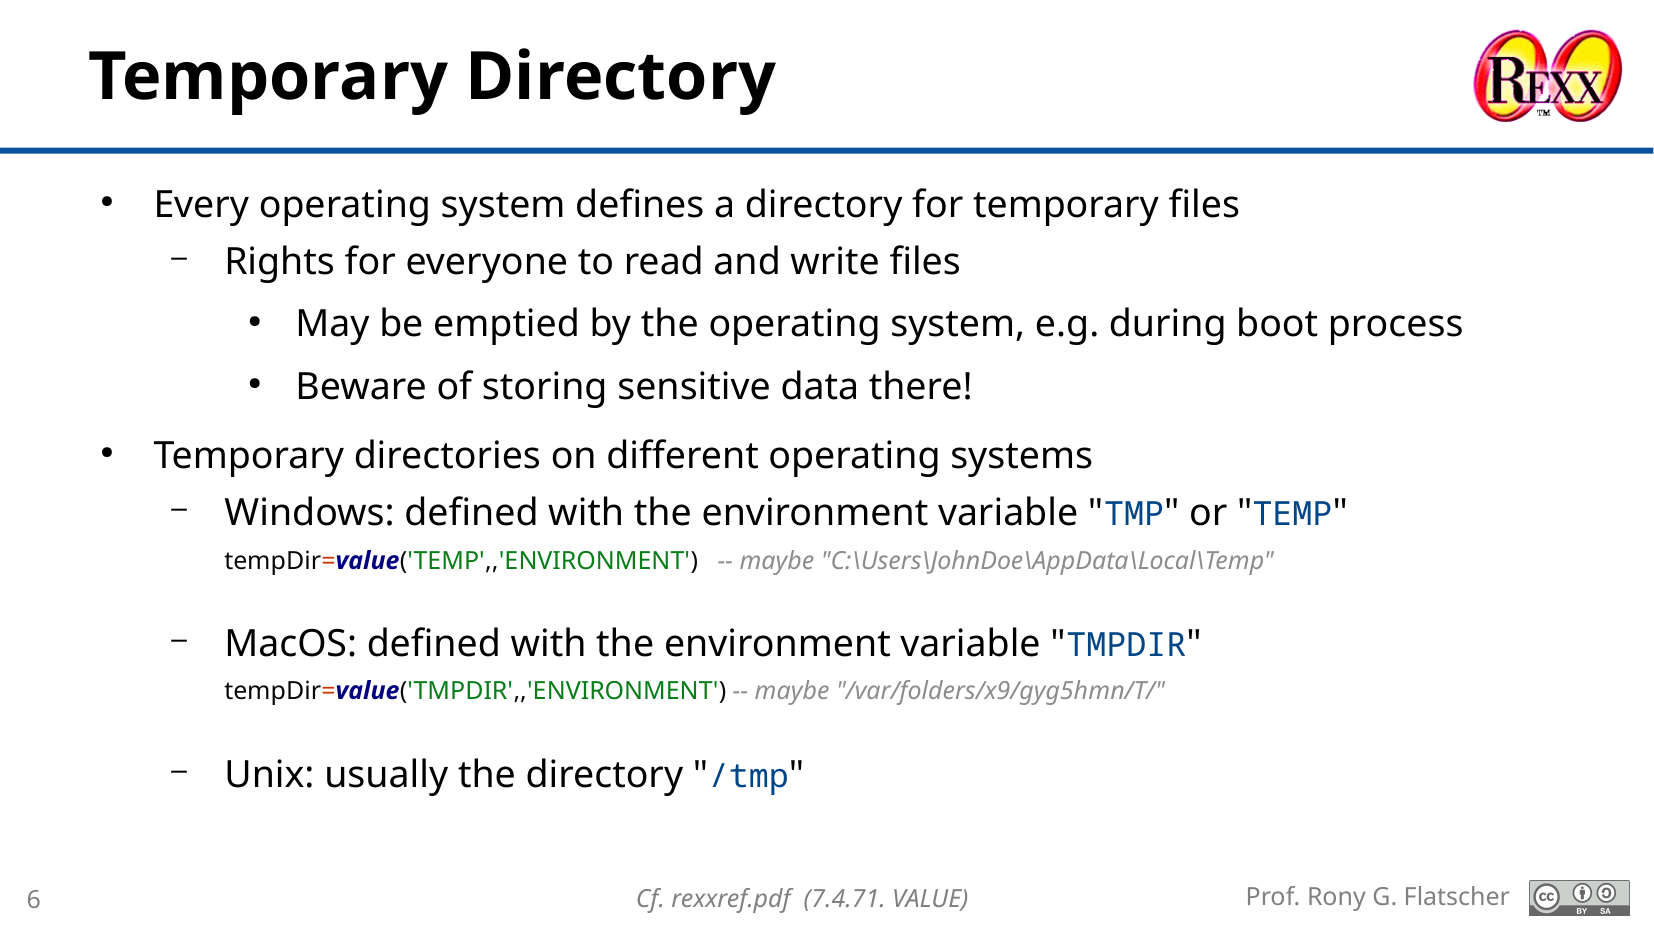

# Temporary Directory
Every operating system defines a directory for temporary files
Rights for everyone to read and write files
May be emptied by the operating system, e.g. during boot process
Beware of storing sensitive data there!
Temporary directories on different operating systems
Windows: defined with the environment variable "TMP" or "TEMP"
tempDir=value('TEMP',,'ENVIRONMENT') -- maybe "C:\Users\JohnDoe\AppData\Local\Temp"
MacOS: defined with the environment variable "TMPDIR"
tempDir=value('TMPDIR',,'ENVIRONMENT') -- maybe "/var/folders/x9/gyg5hmn/T/"
Unix: usually the directory "/tmp"
Cf. rexxref.pdf (7.4.71. VALUE)